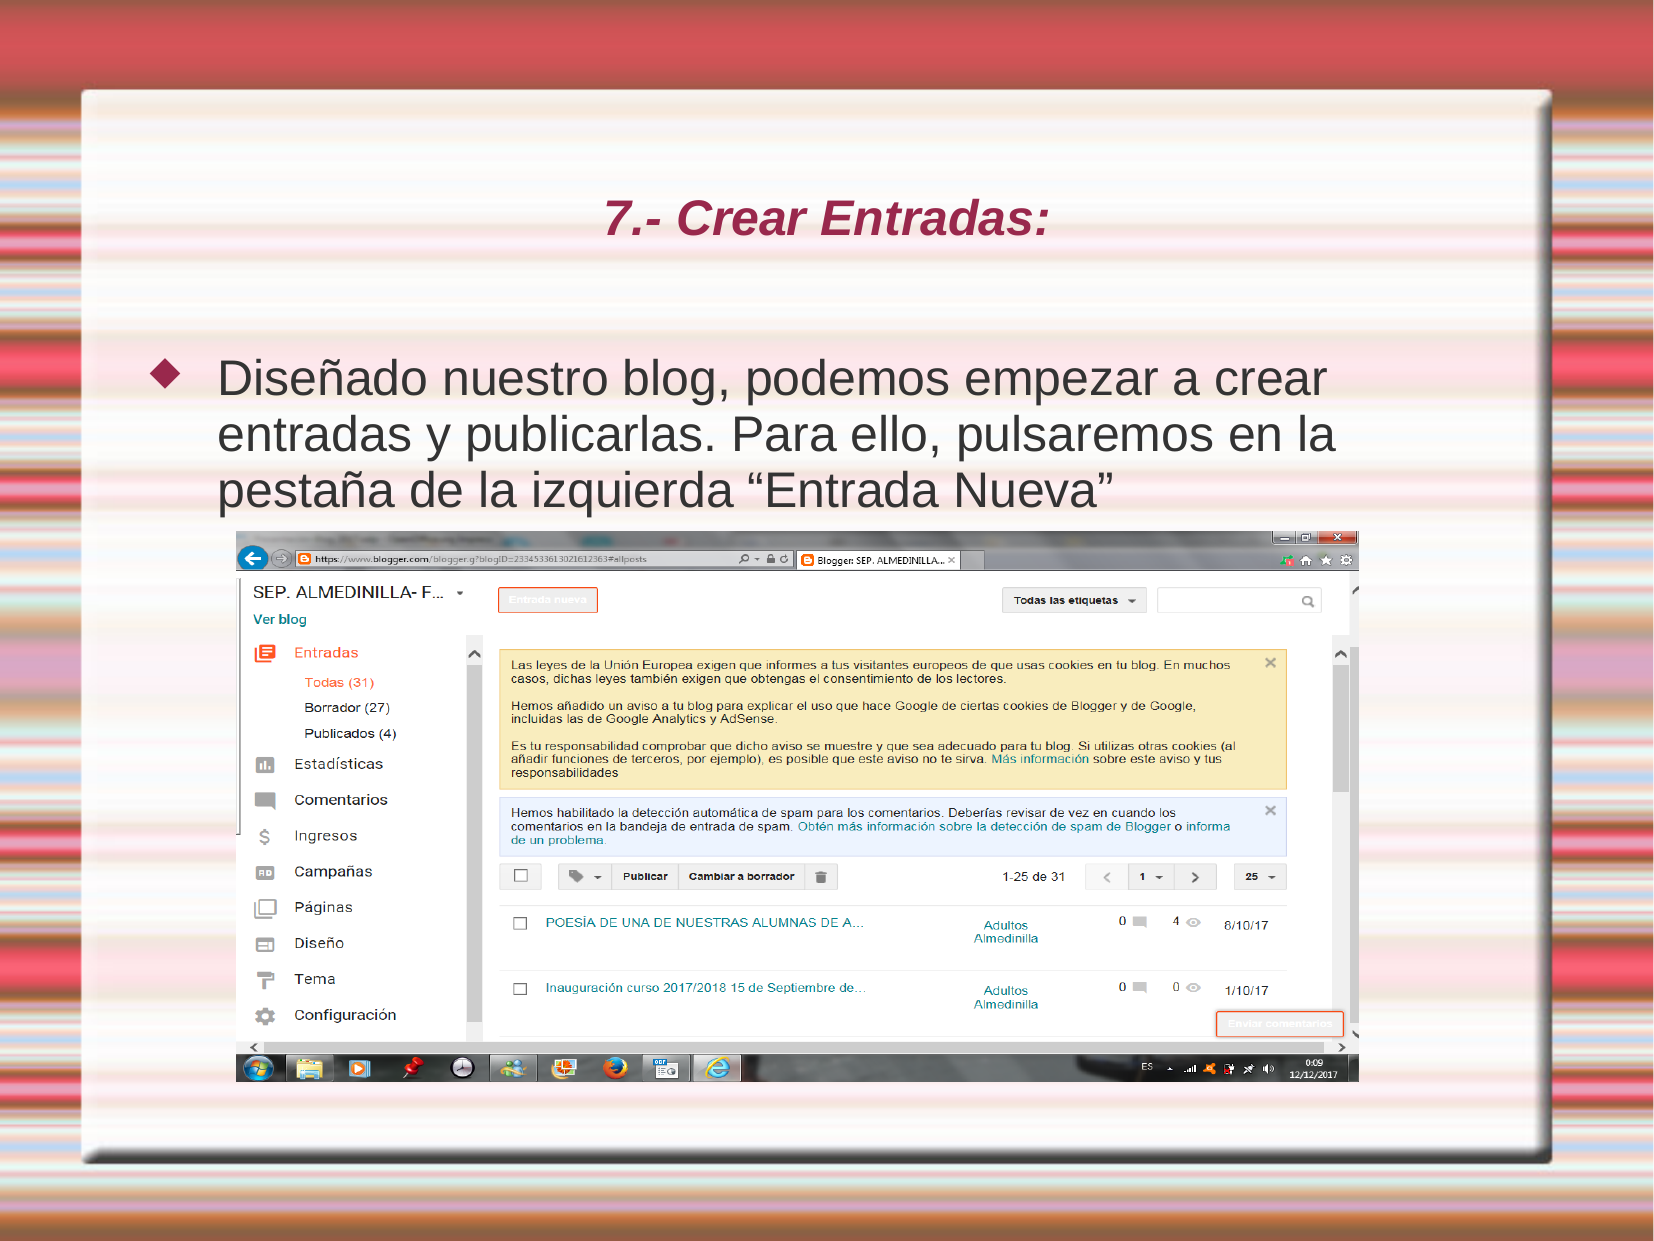

# 7.- Crear Entradas:
Diseñado nuestro blog, podemos empezar a crear entradas y publicarlas. Para ello, pulsaremos en la pestaña de la izquierda “Entrada Nueva”